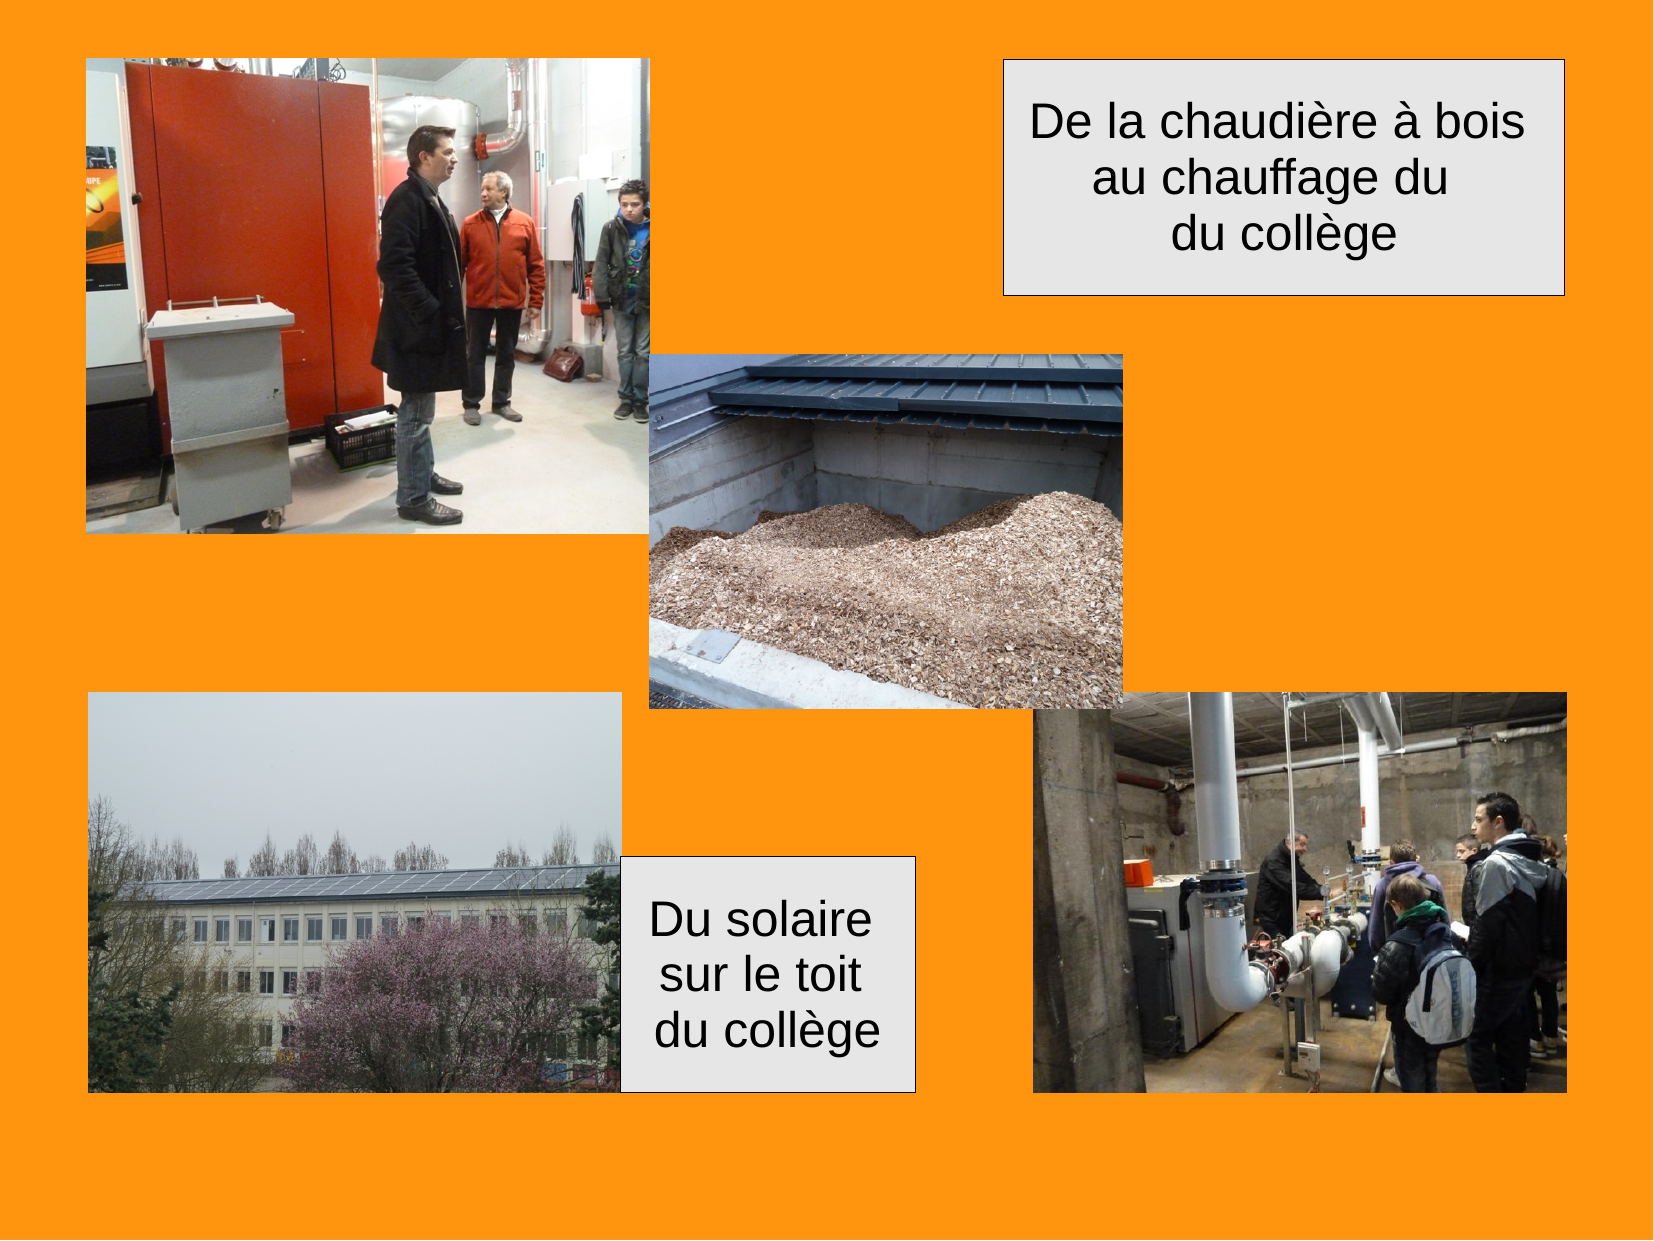

#
De la chaudière à bois
au chauffage du
du collège
Du solaire
sur le toit
du collège